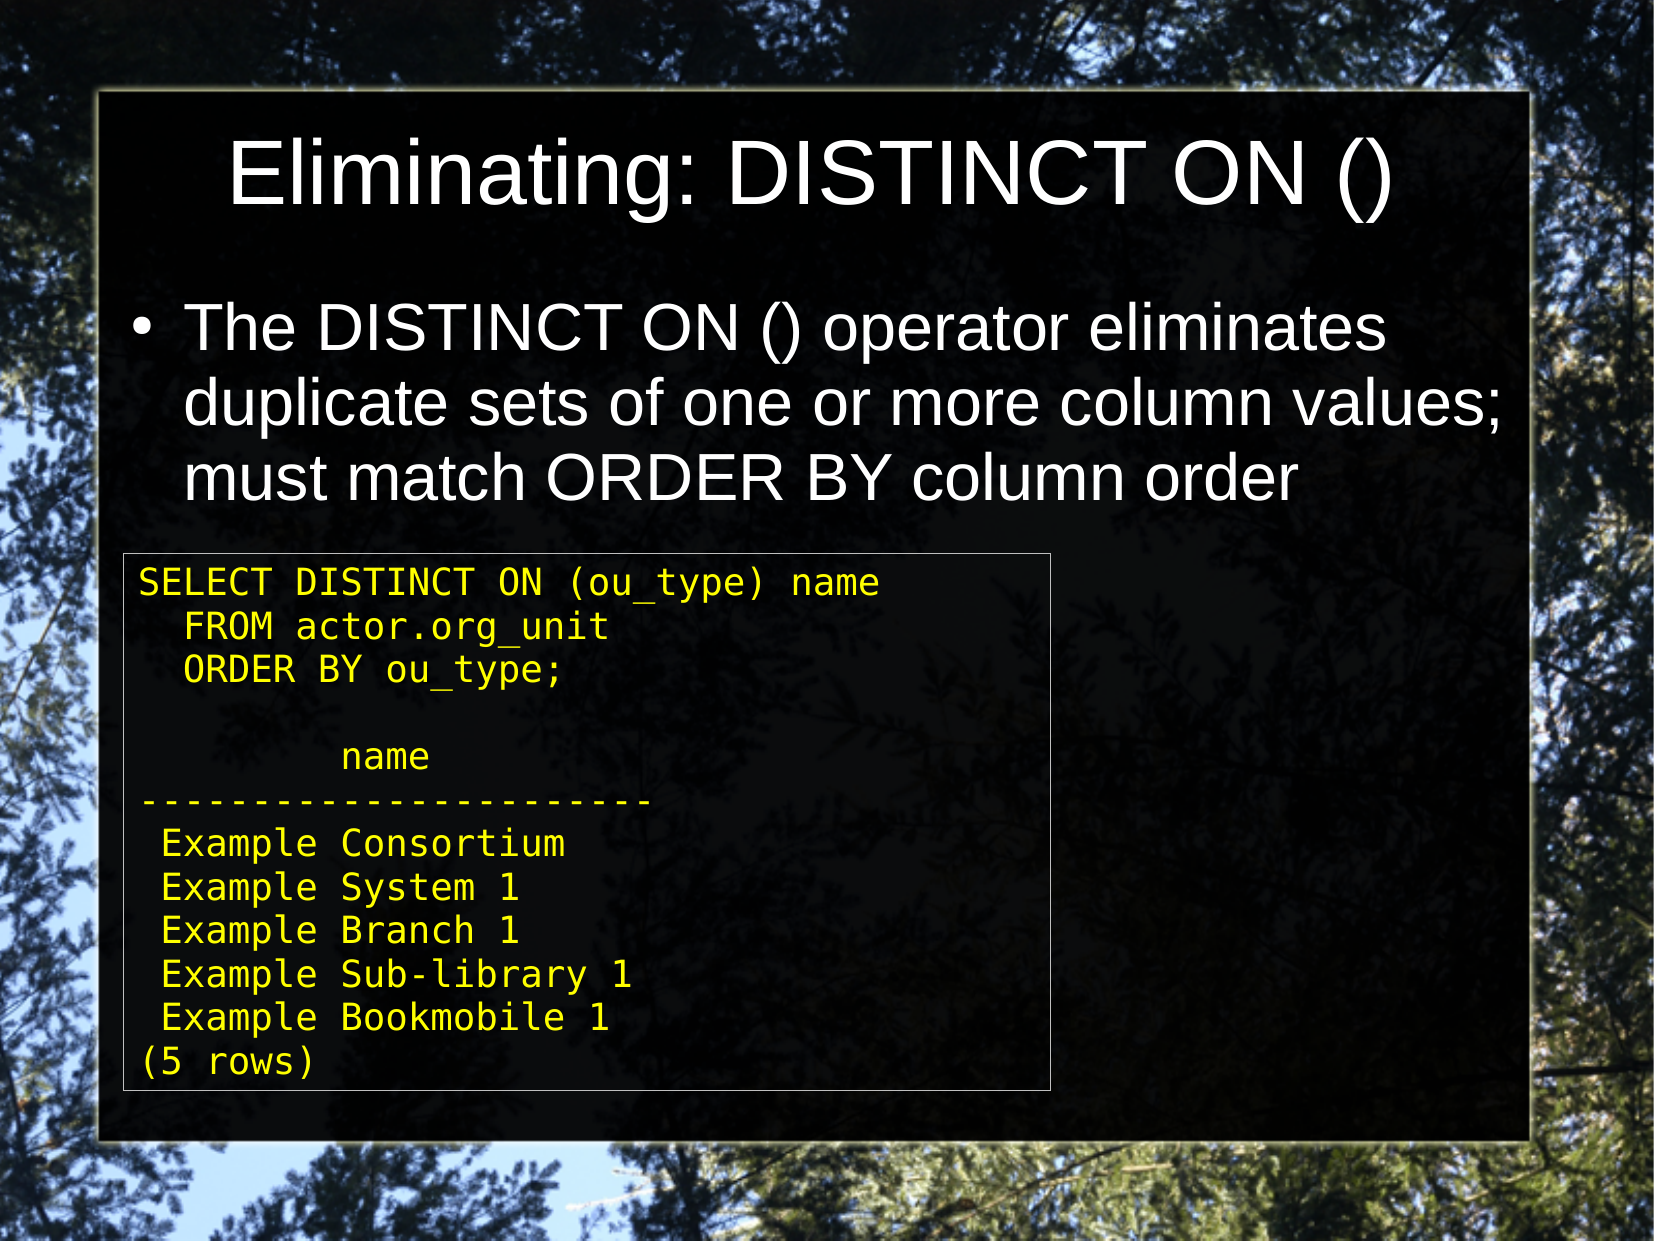

# Eliminating: DISTINCT ON ()
The DISTINCT ON () operator eliminates duplicate sets of one or more column values; must match ORDER BY column order
SELECT DISTINCT ON (ou_type) name
 FROM actor.org_unit
 ORDER BY ou_type;
 name
-----------------------
 Example Consortium
 Example System 1
 Example Branch 1
 Example Sub-library 1
 Example Bookmobile 1
(5 rows)